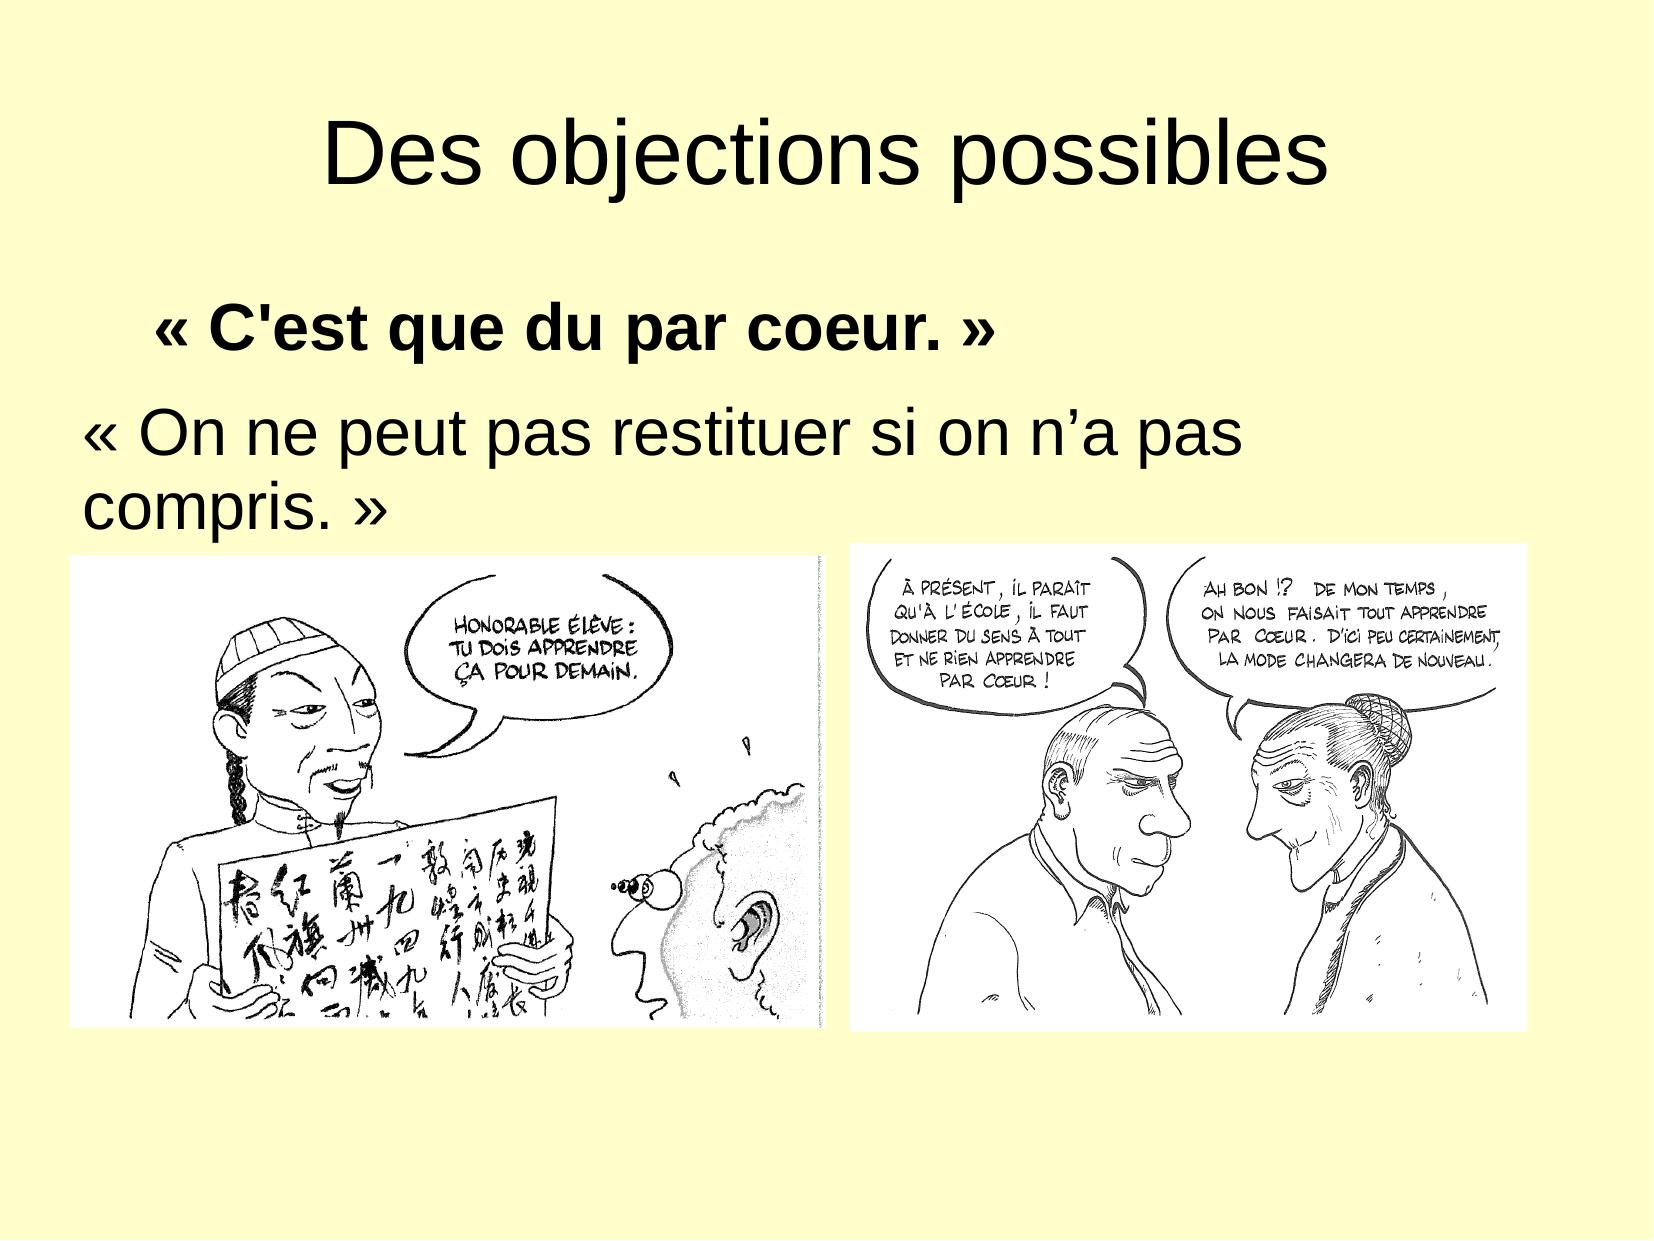

# Des objections possibles
« C'est que du par coeur. »
« On ne peut pas restituer si on n’a pas compris. »